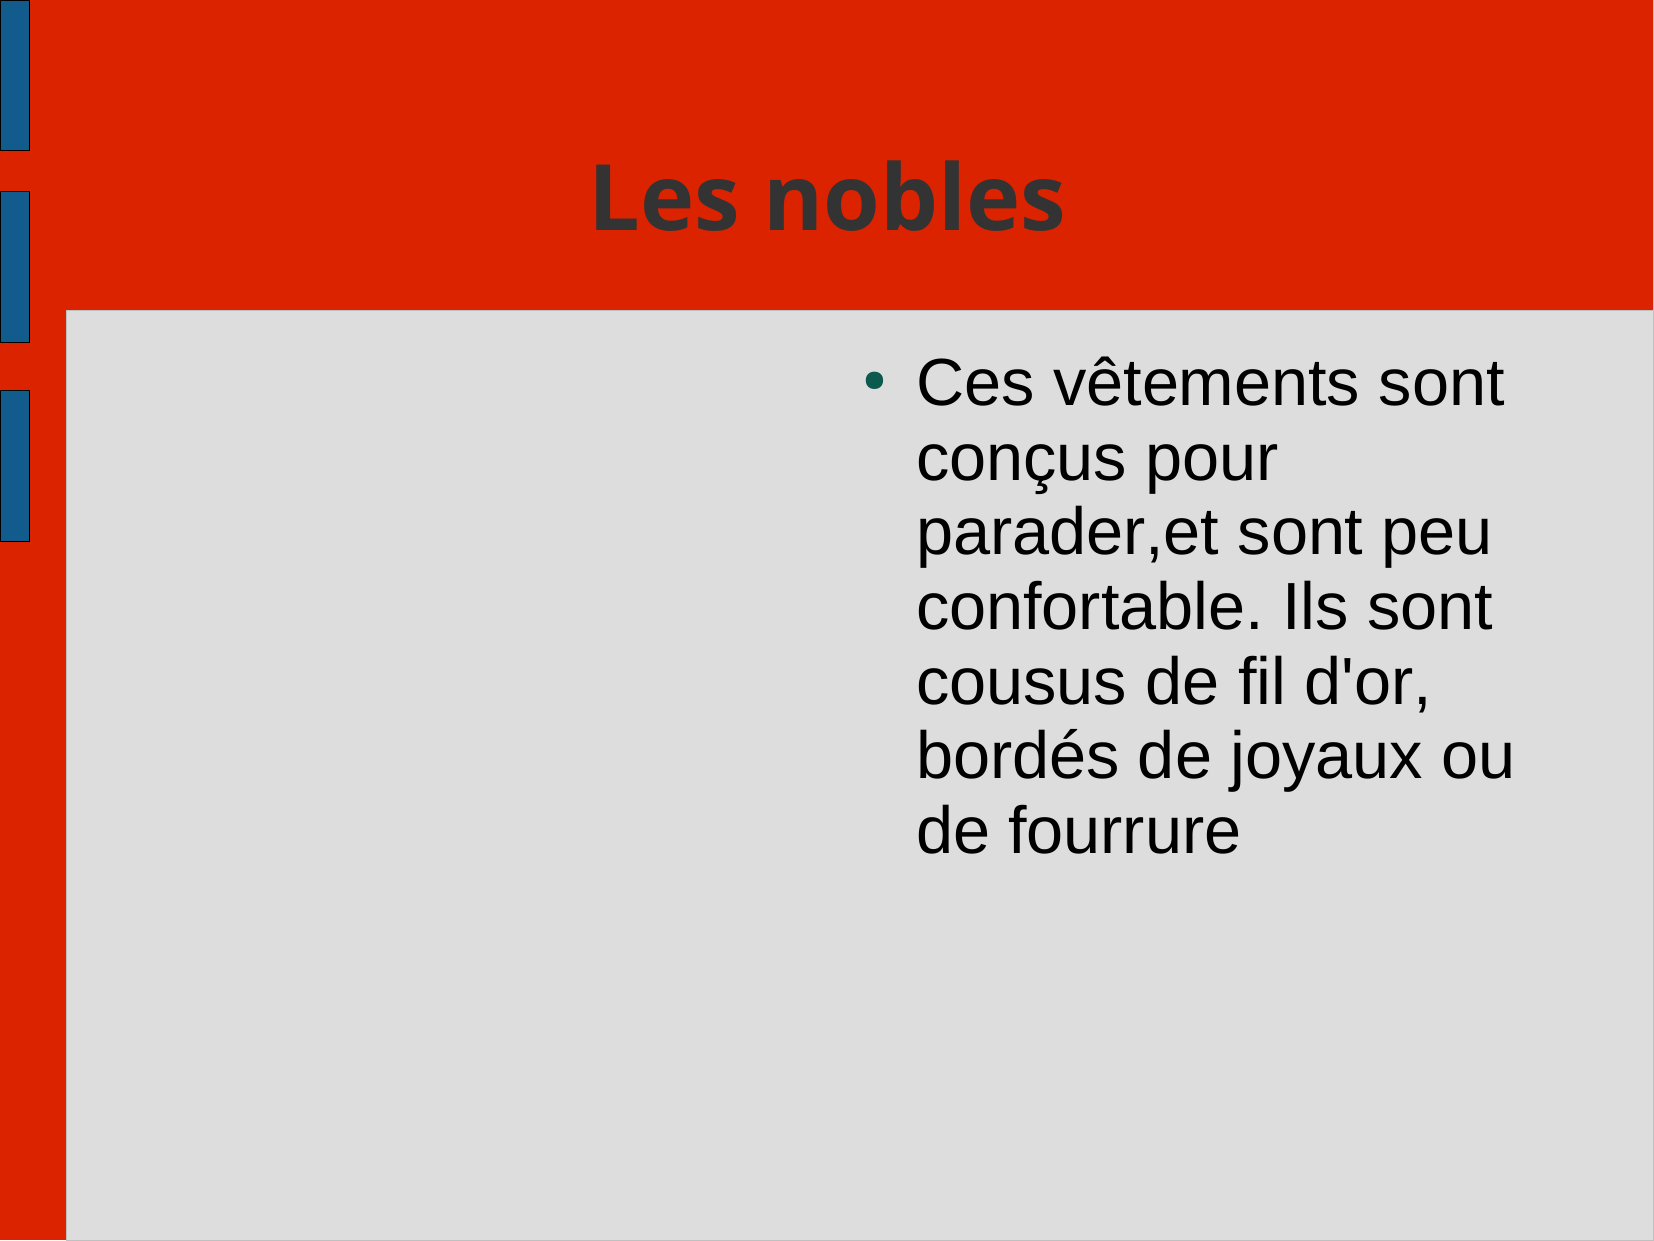

# Les nobles
Ces vêtements sont conçus pour parader,et sont peu confortable. Ils sont cousus de fil d'or, bordés de joyaux ou de fourrure